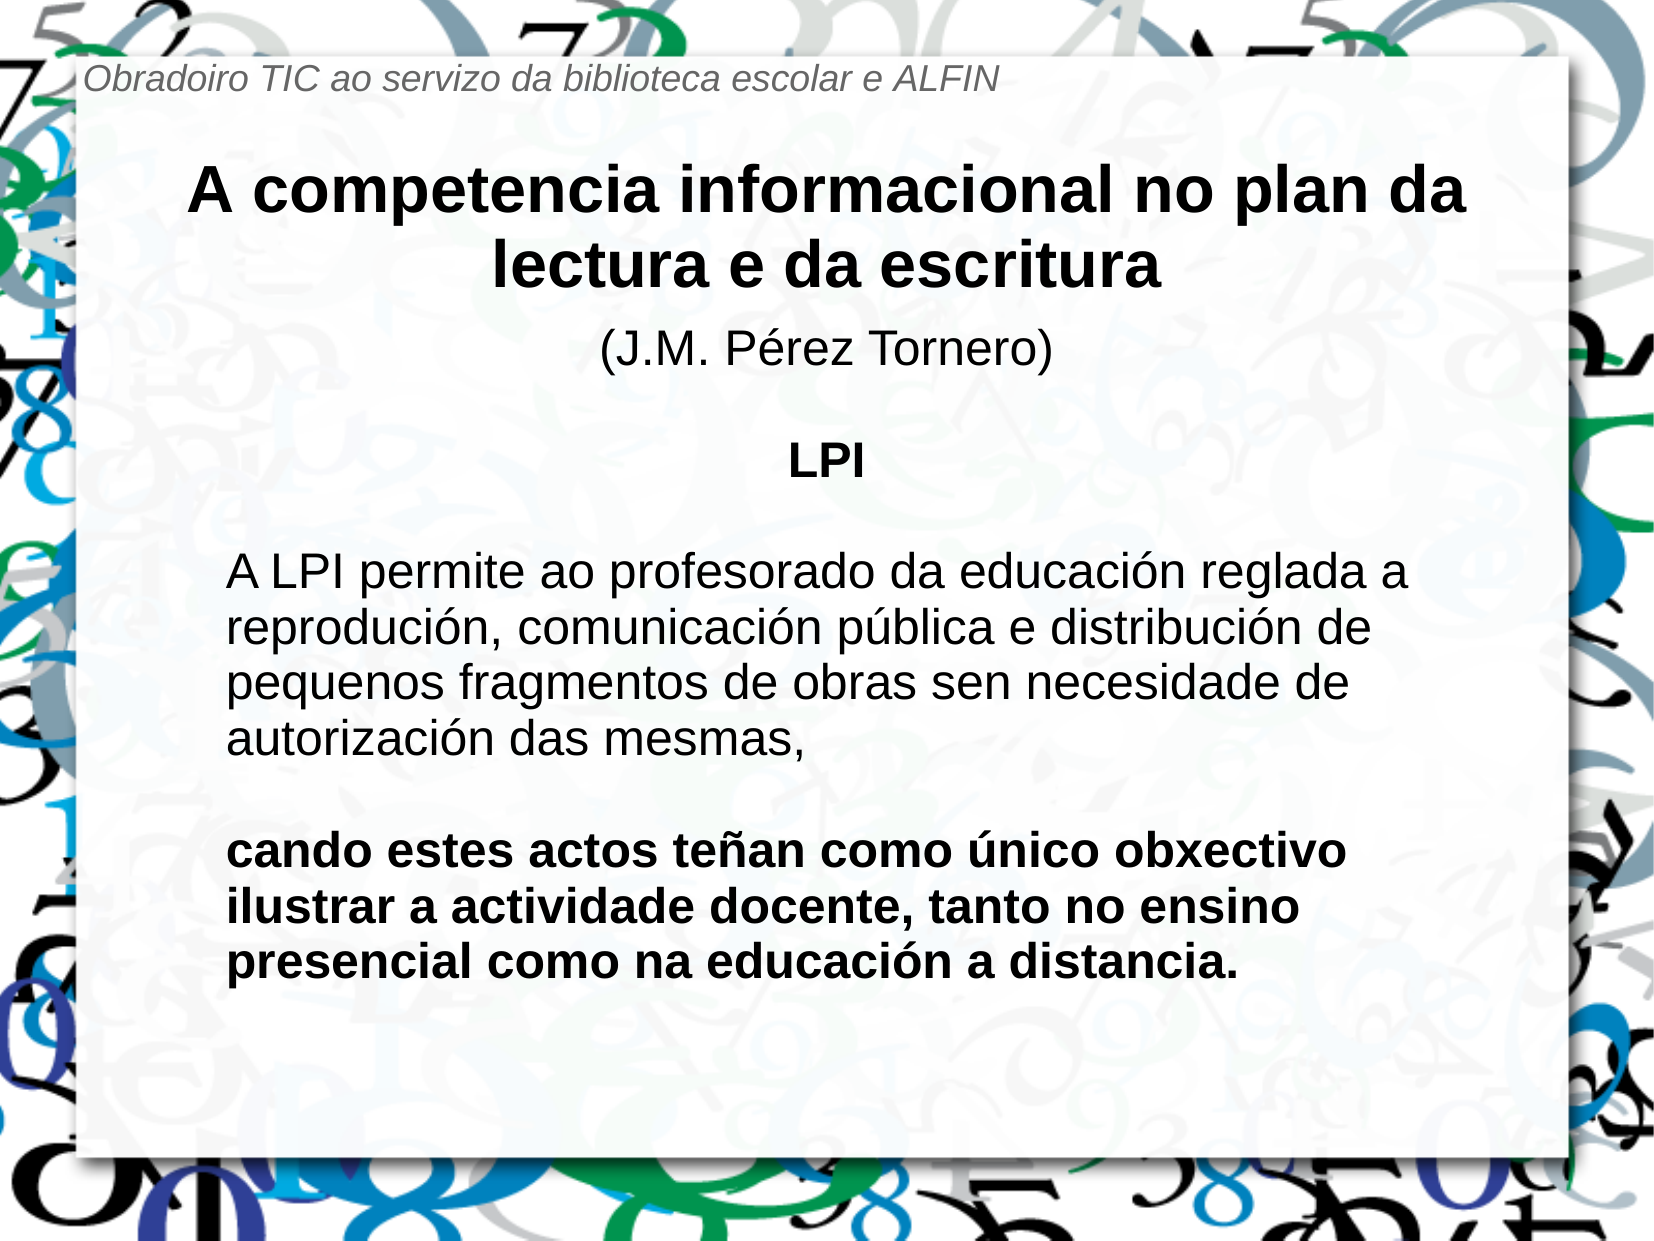

Obradoiro TIC ao servizo da biblioteca escolar e ALFIN
A competencia informacional no plan da lectura e da escritura
(J.M. Pérez Tornero)
LPI
A LPI permite ao profesorado da educación reglada a reprodución, comunicación pública e distribución de pequenos fragmentos de obras sen necesidade de autorización das mesmas,
cando estes actos teñan como único obxectivo ilustrar a actividade docente, tanto no ensino presencial como na educación a distancia.